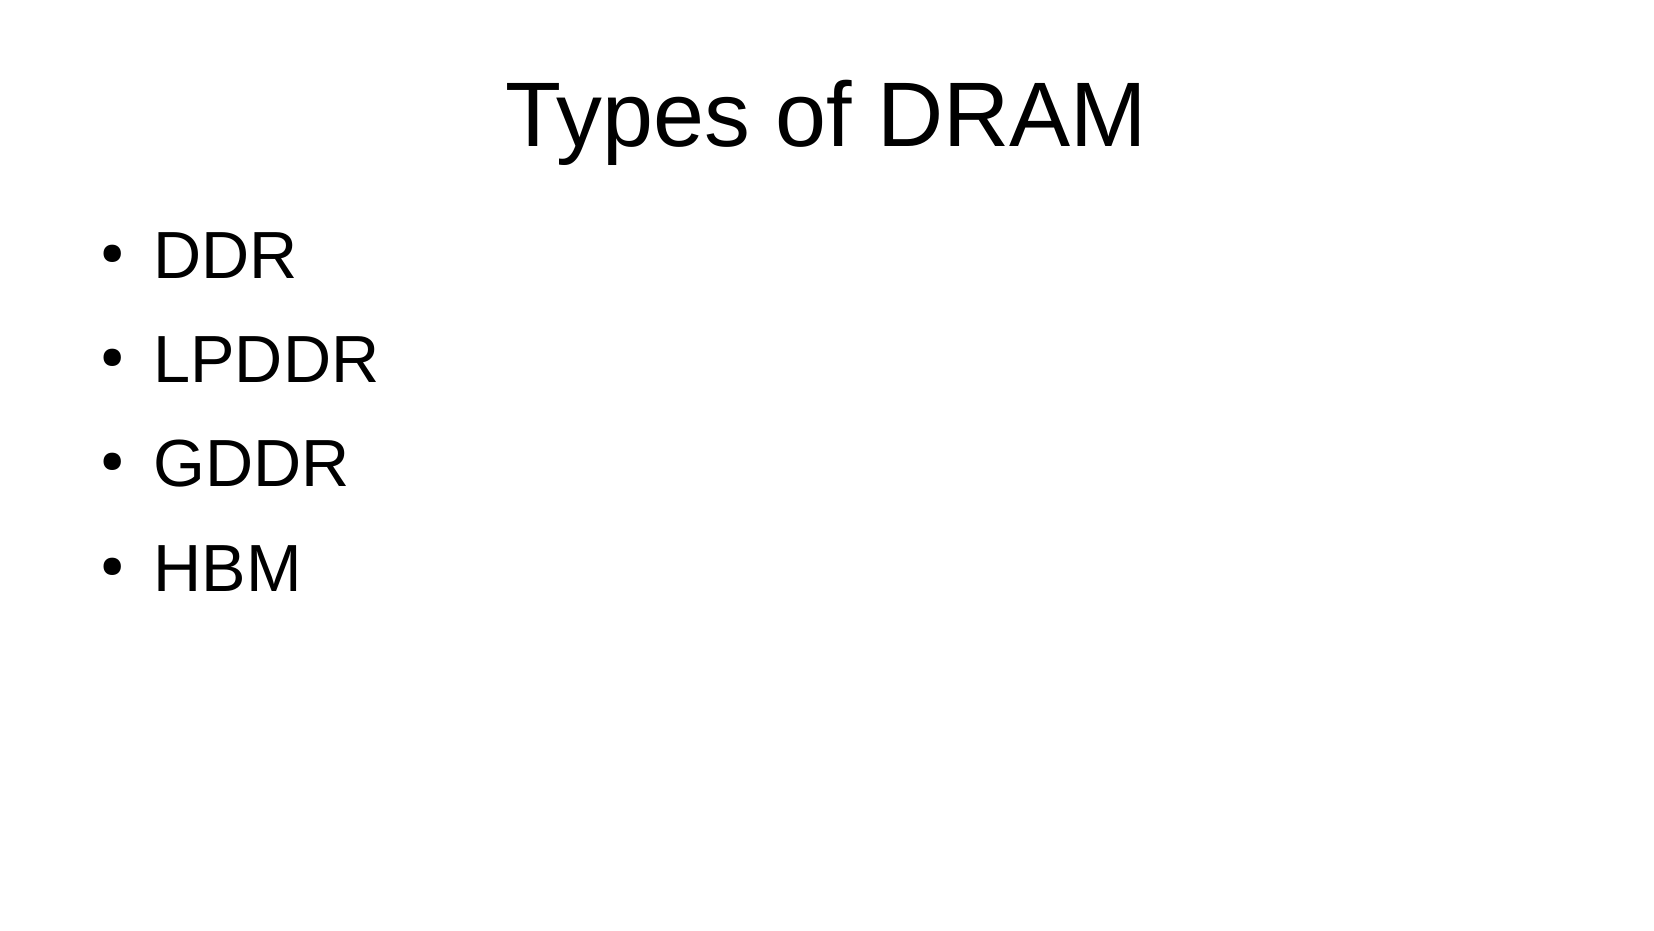

# Types of DRAM
DDR
LPDDR
GDDR
HBM